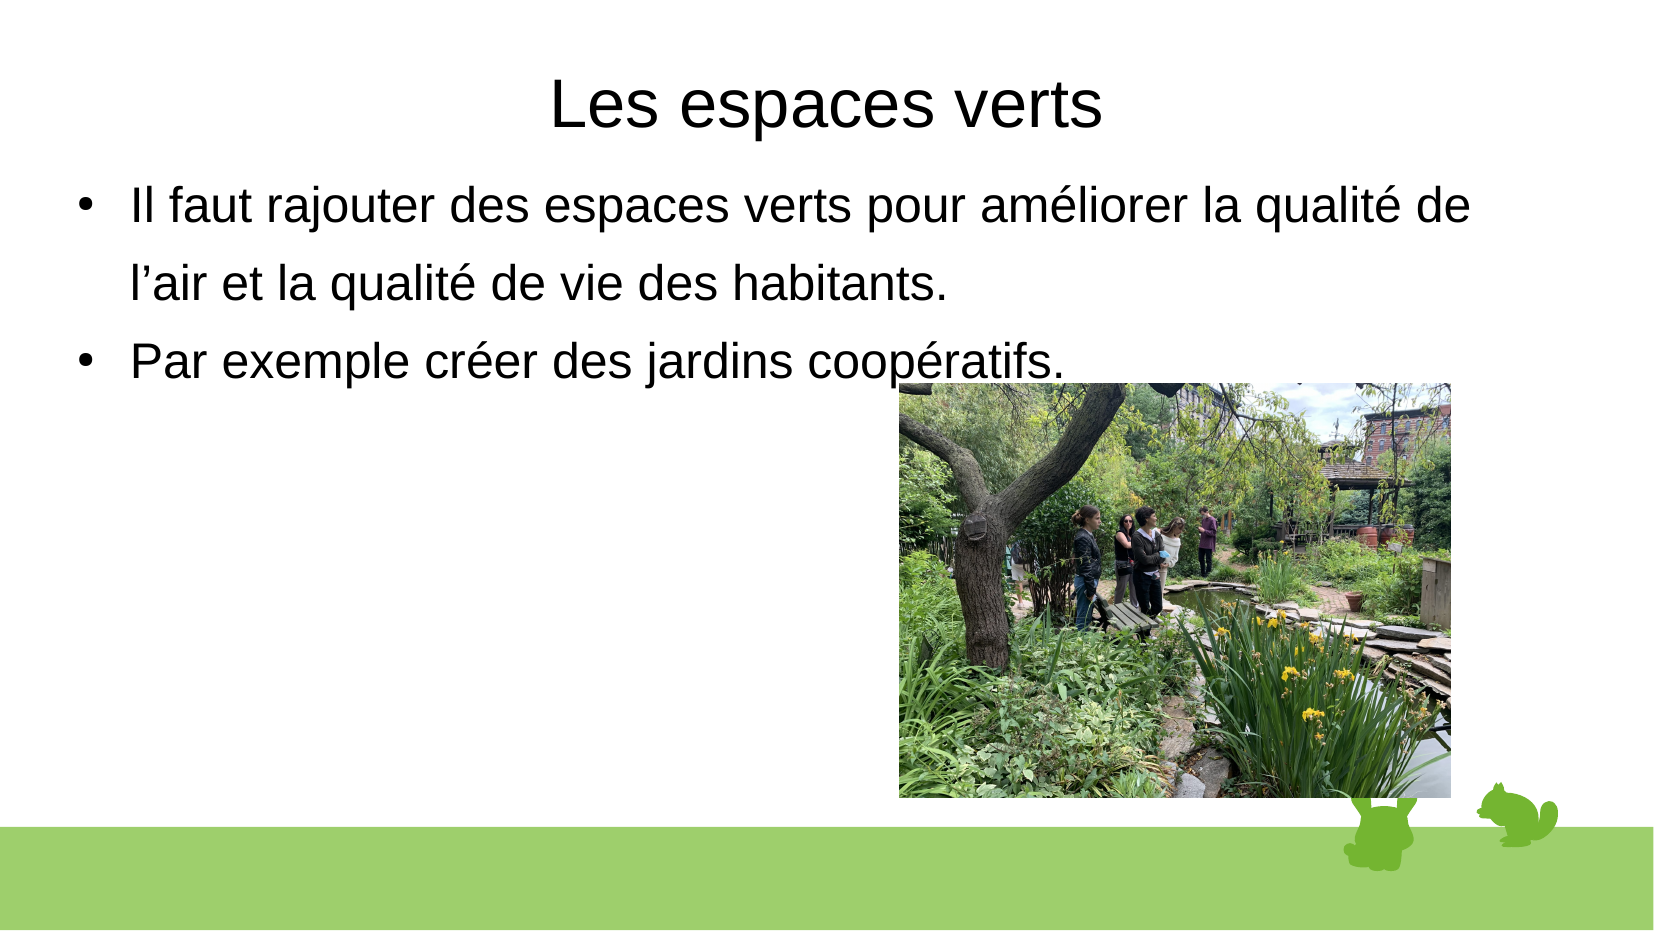

# Les espaces verts
Il faut rajouter des espaces verts pour améliorer la qualité de
l’air et la qualité de vie des habitants.
Par exemple créer des jardins coopératifs.